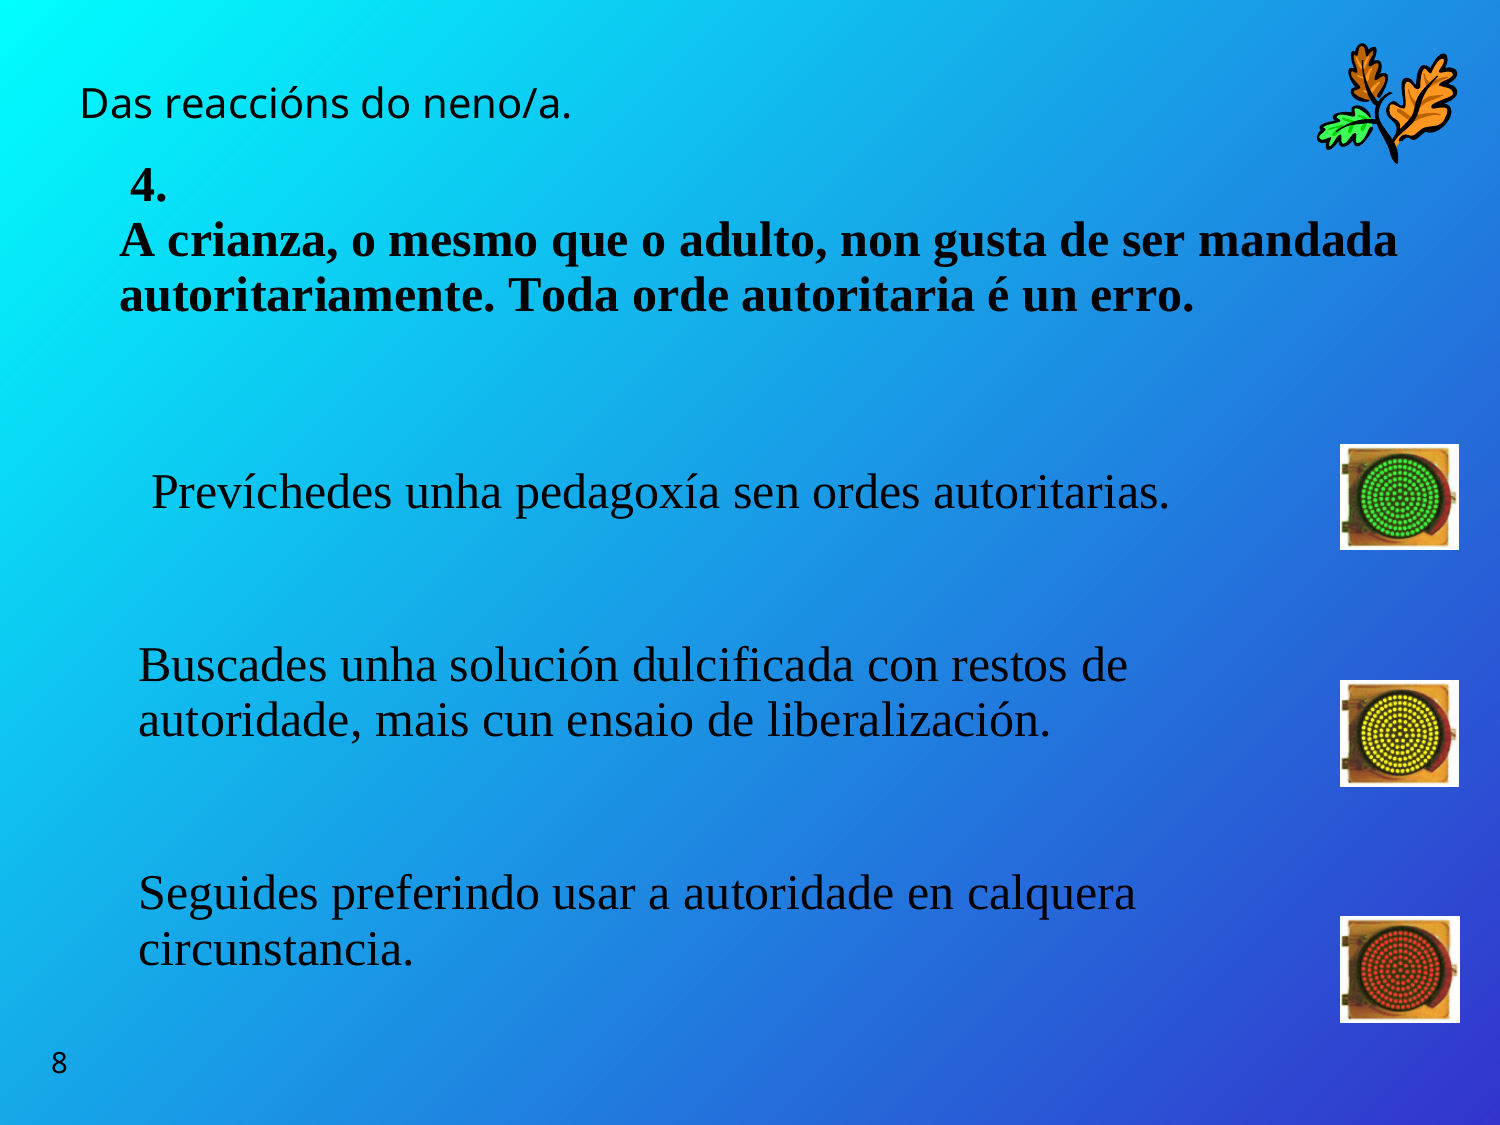

Das reaccións do neno/a.
 4.
A crianza, o mesmo que o adulto, non gusta de ser mandada autoritariamente. Toda orde autoritaria é un erro.
 Prevíchedes unha pedagoxía sen ordes autoritarias.
Buscades unha solución dulcificada con restos de autoridade, mais cun ensaio de liberalización.
Seguides preferindo usar a autoridade en calquera circunstancia.
8